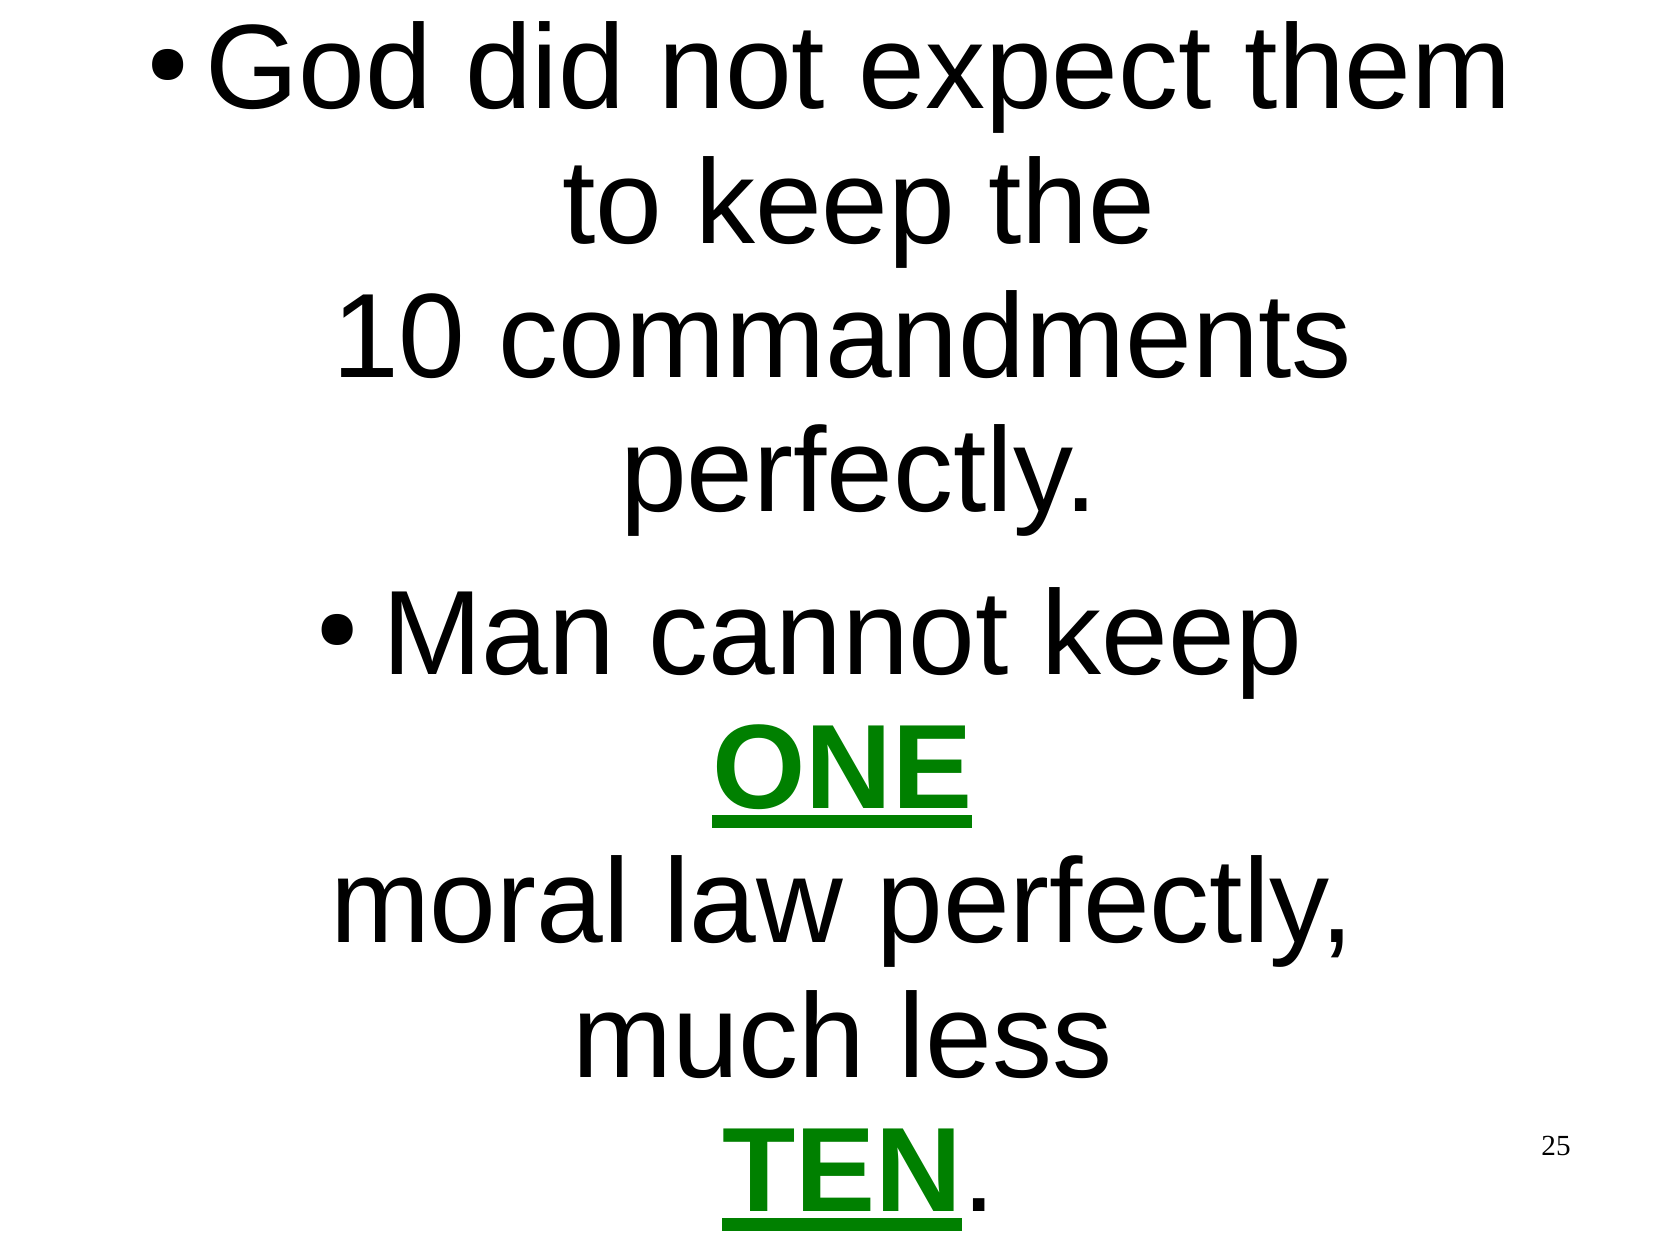

# God did not expect them to keep the 10 commandments perfectly.
Man cannot keep
ONE
moral law perfectly,
much less
TEN.
25